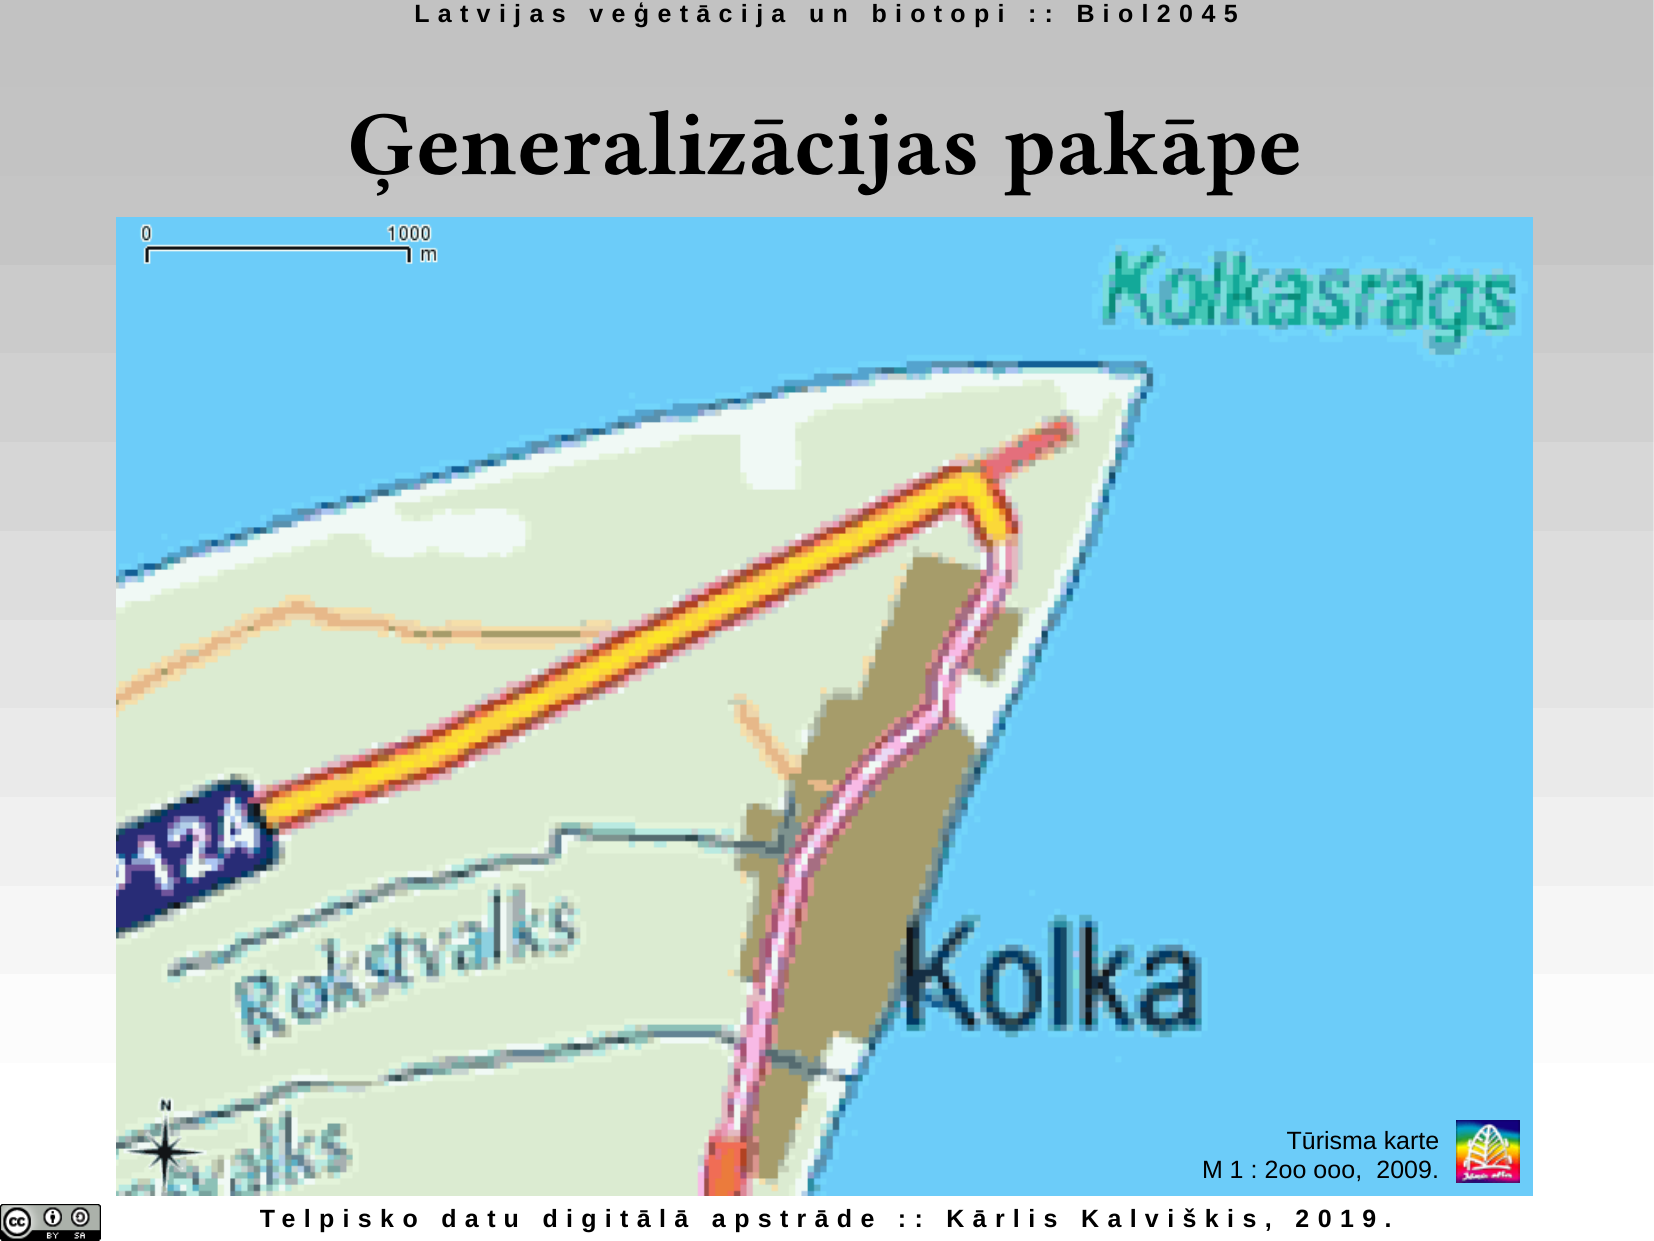

# Ģeneralizācijas pakāpe
Tūrisma karte
M 1 : 2oo ooo, 2009.